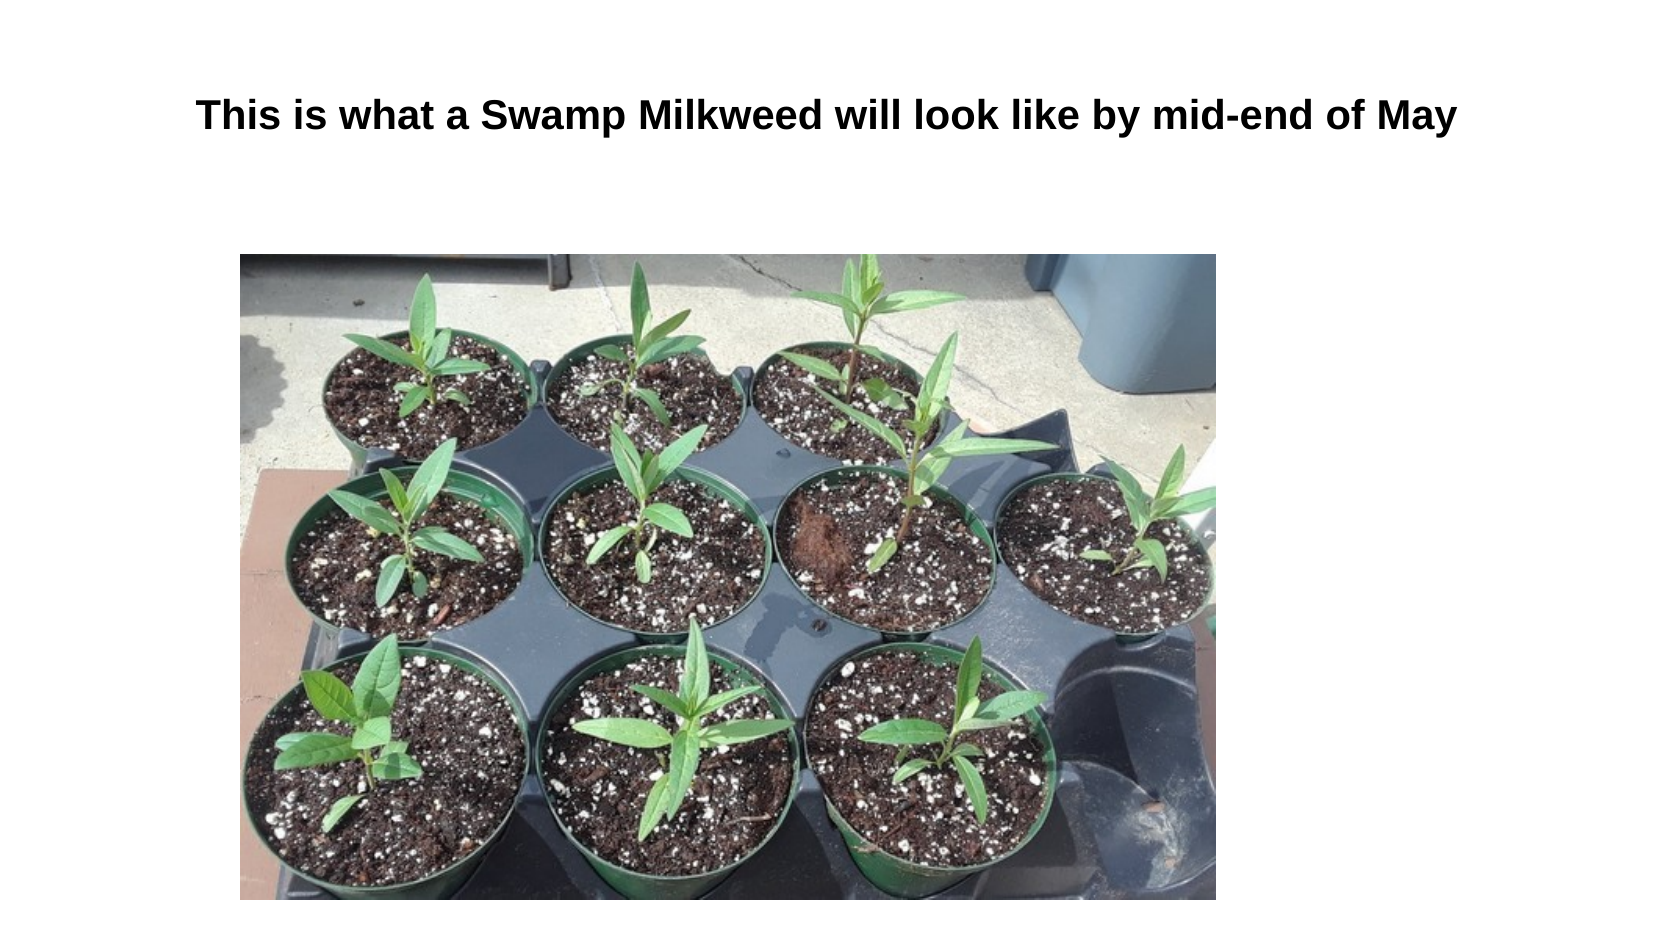

# This is what a Swamp Milkweed will look like by mid-end of May